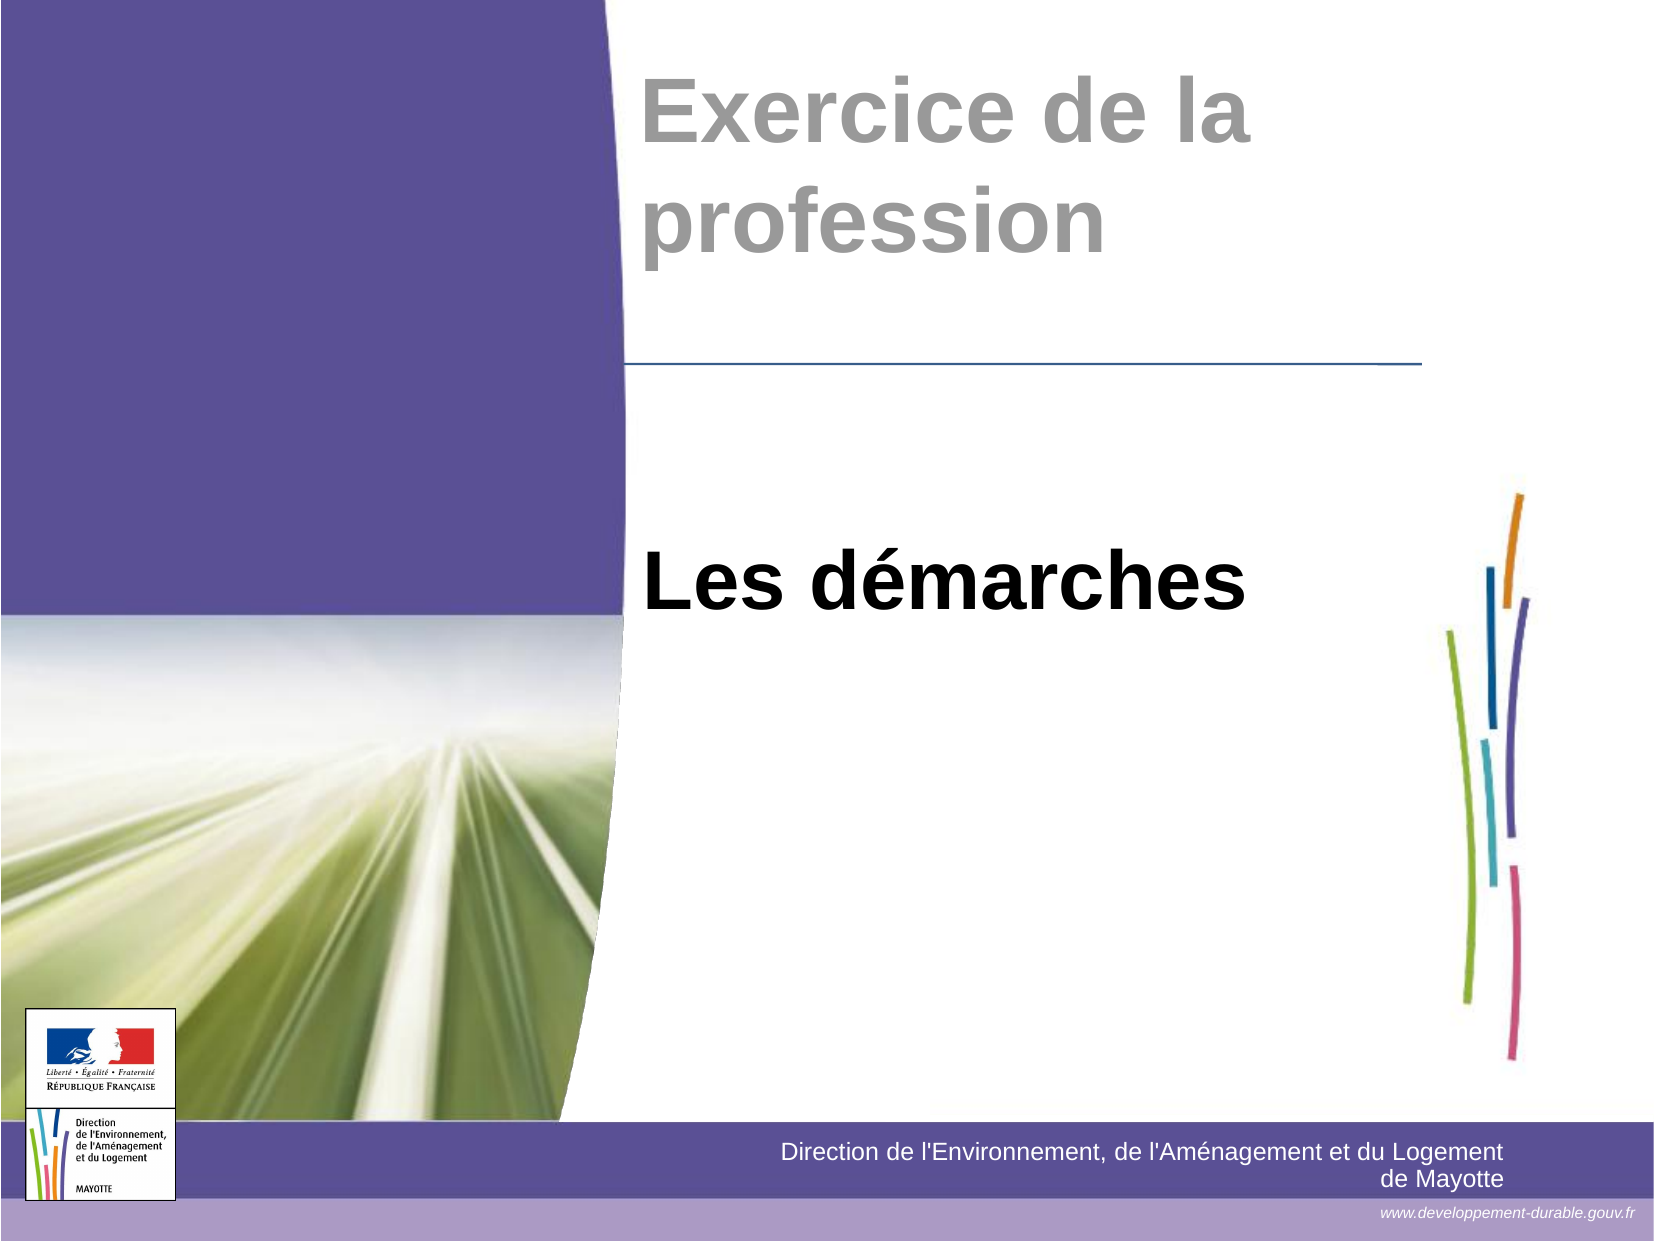

# Exercice de la profession
Les démarches